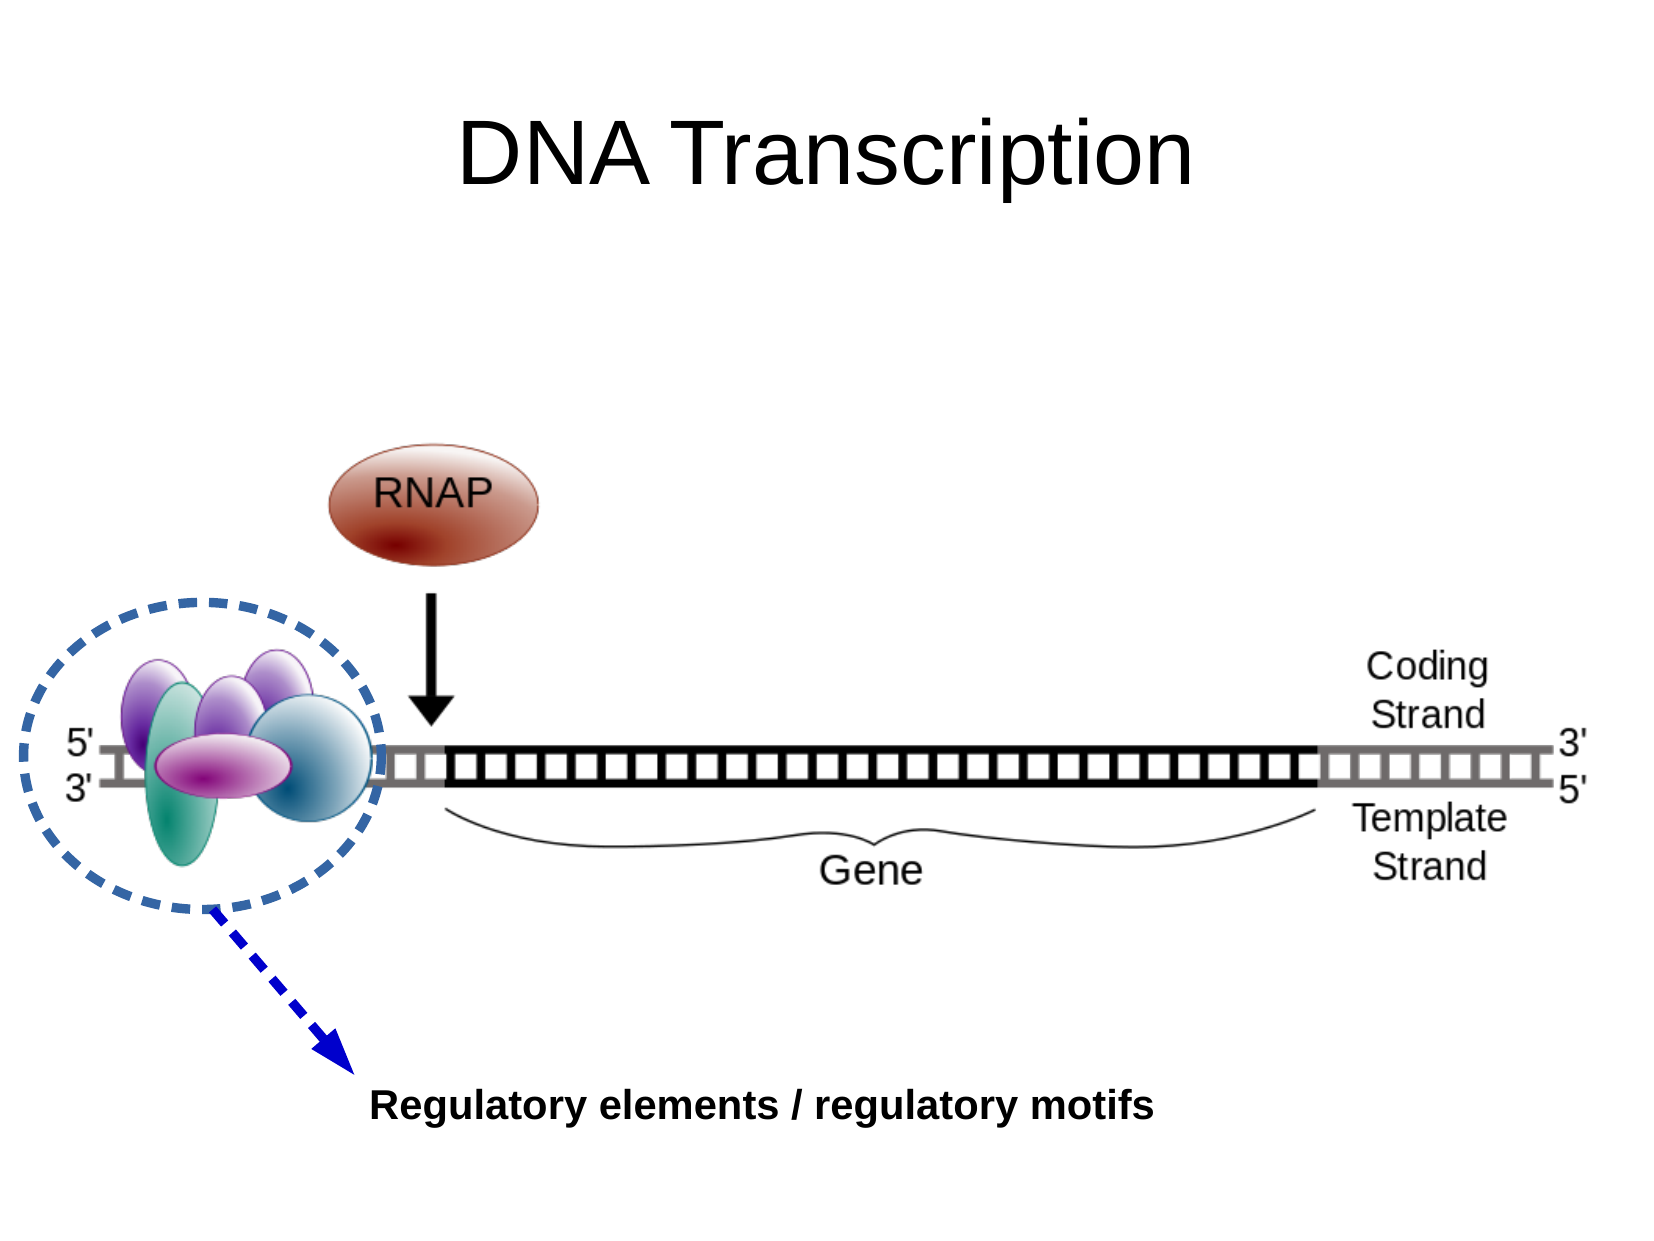

# DNA Transcription
Regulatory elements / regulatory motifs